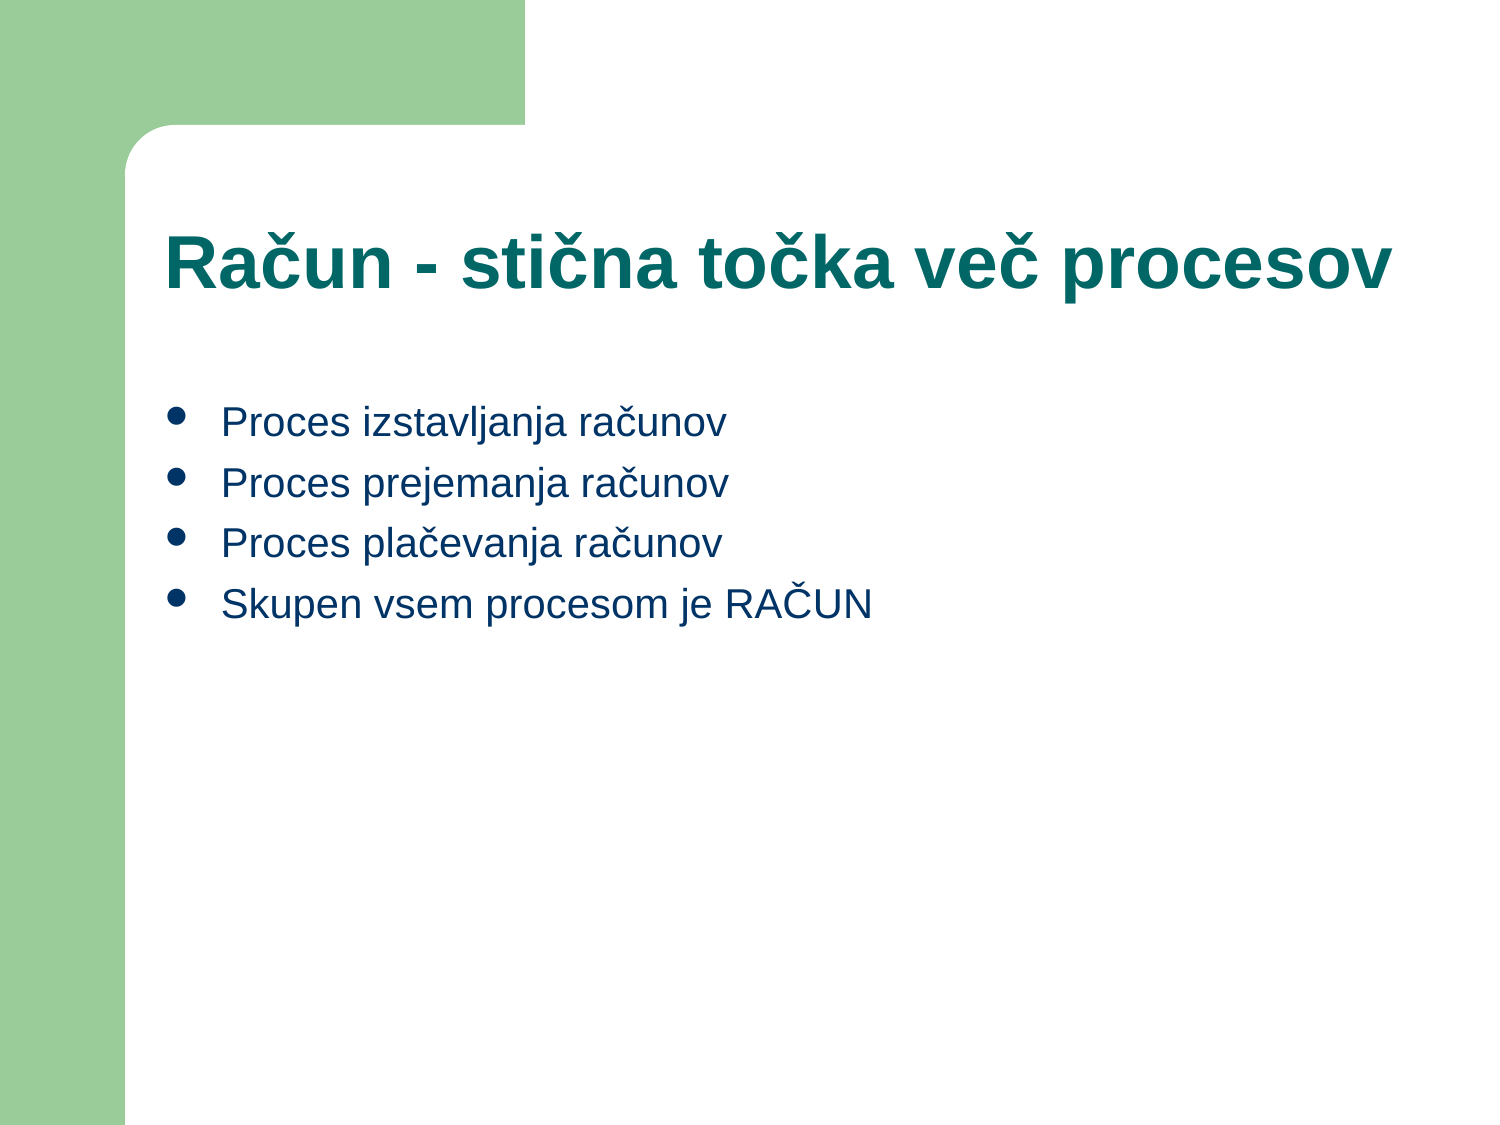

# Račun - stična točka več procesov
Proces izstavljanja računov
Proces prejemanja računov
Proces plačevanja računov
Skupen vsem procesom je RAČUN